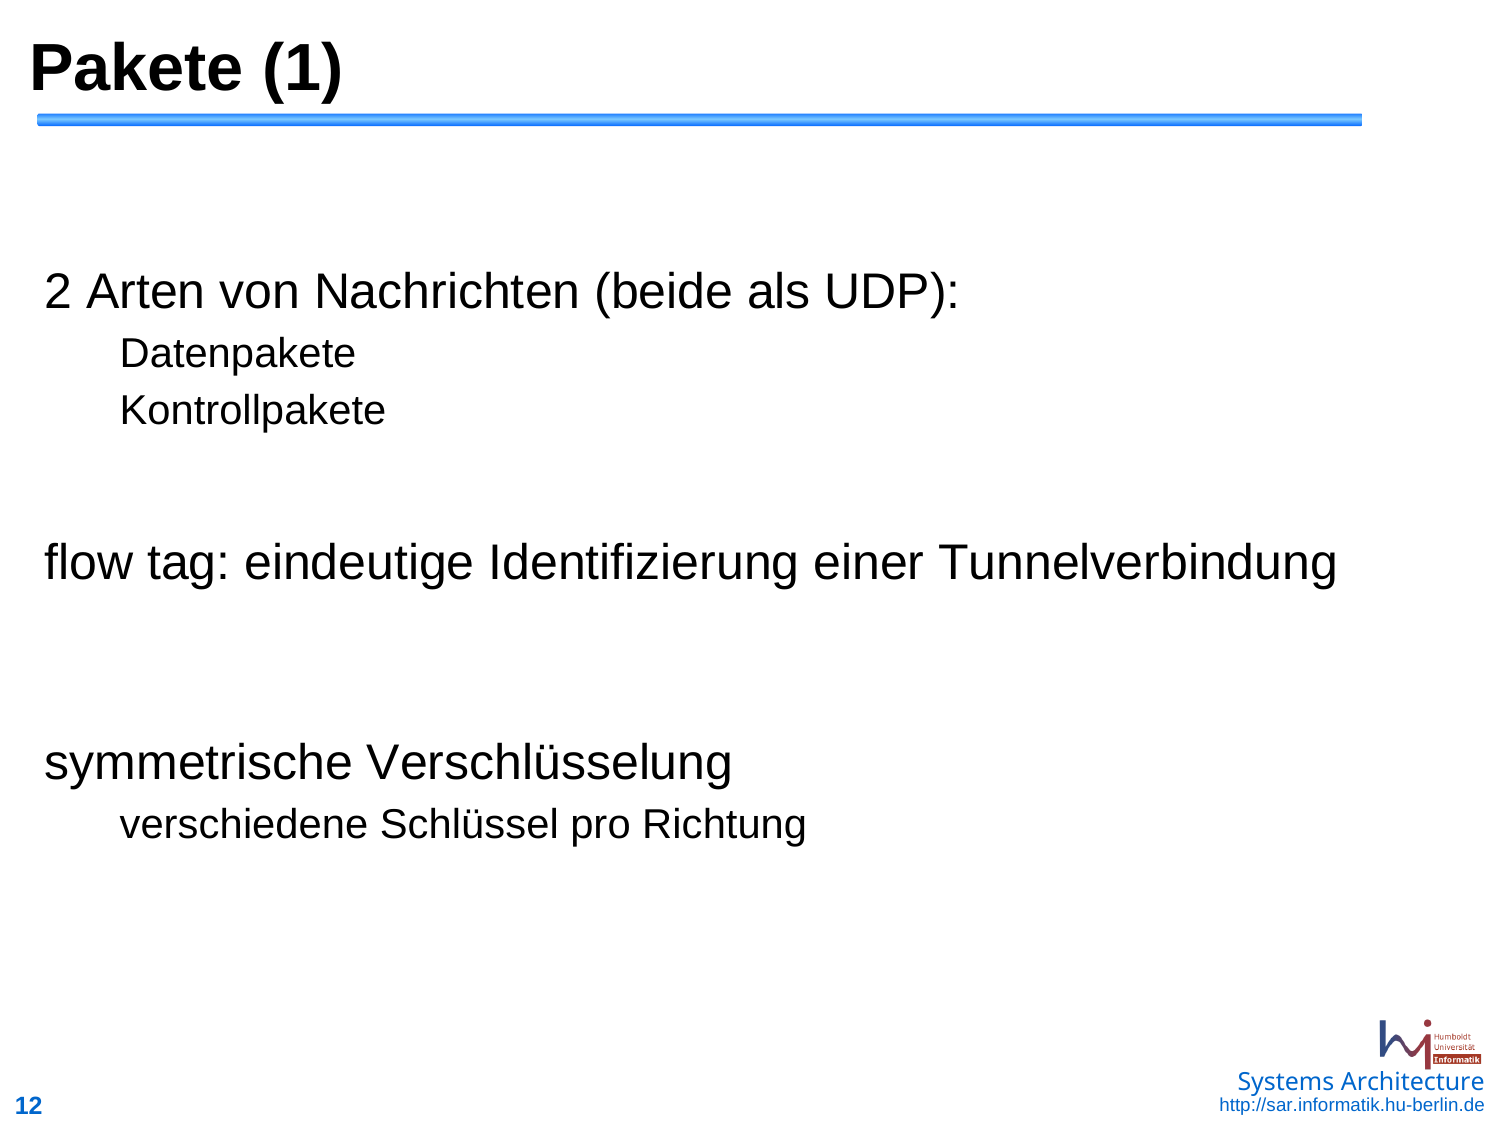

# Pakete (1)
2 Arten von Nachrichten (beide als UDP):
Datenpakete
Kontrollpakete
flow tag: eindeutige Identifizierung einer Tunnelverbindung
symmetrische Verschlüsselung
verschiedene Schlüssel pro Richtung